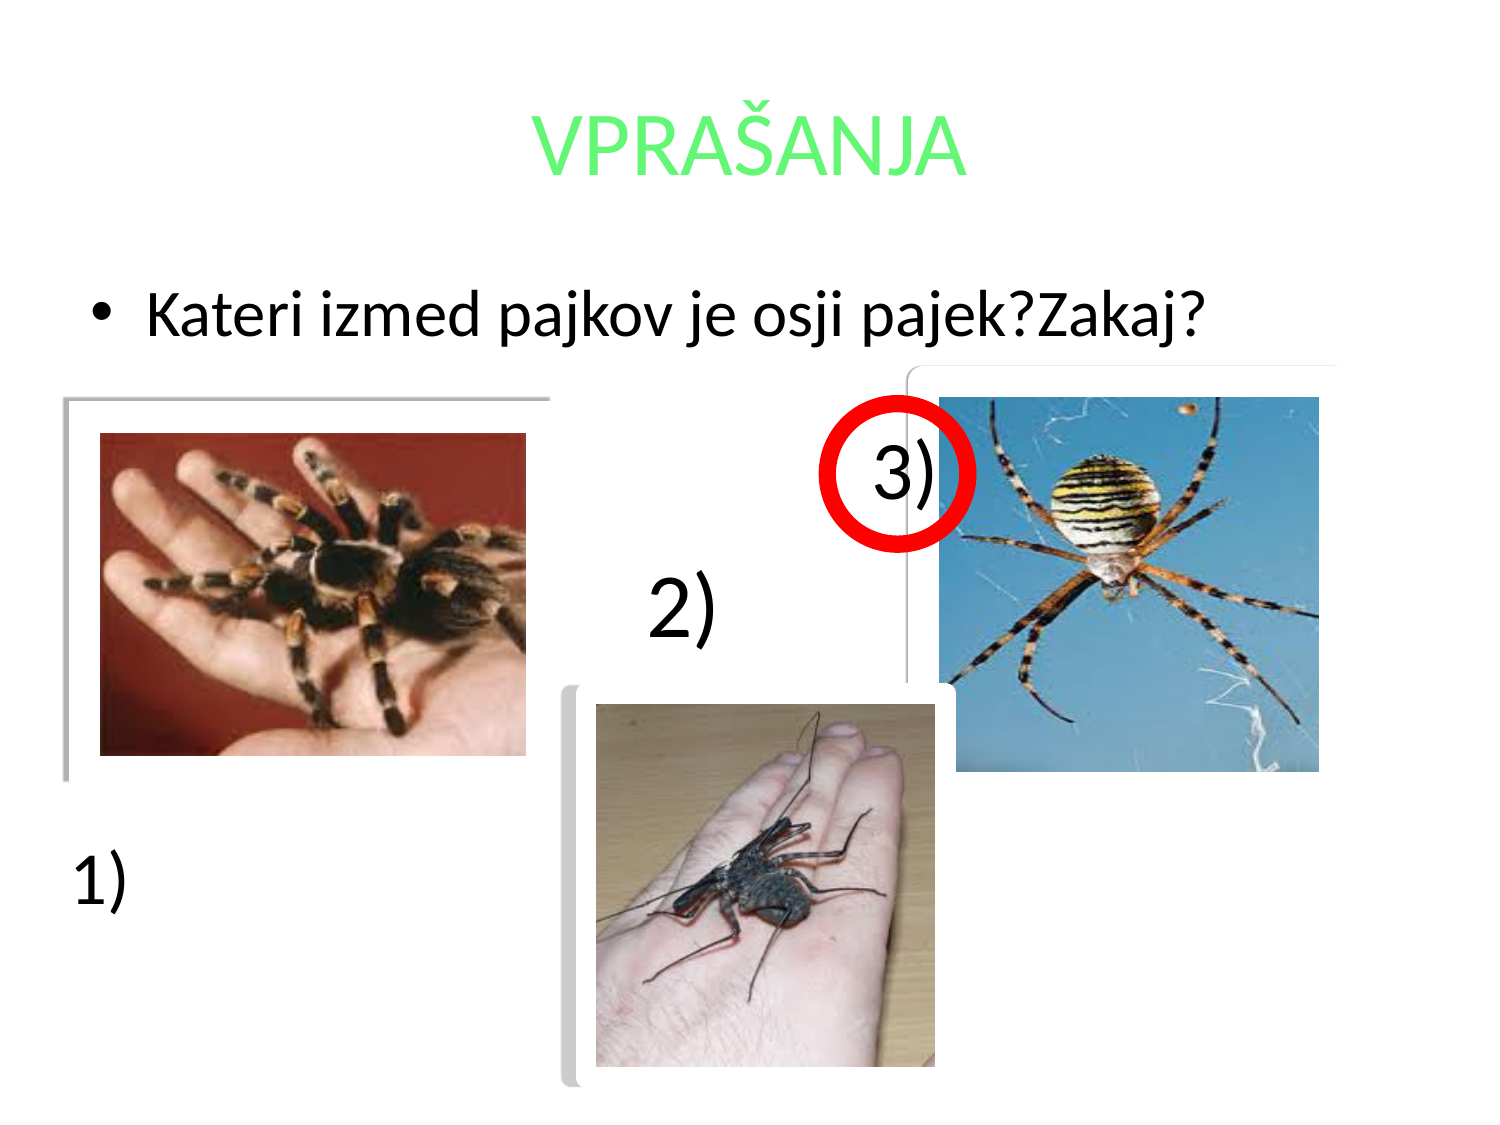

# VPRAŠANJA
Kateri izmed pajkov je osji pajek?Zakaj?
3)
2)
 1)